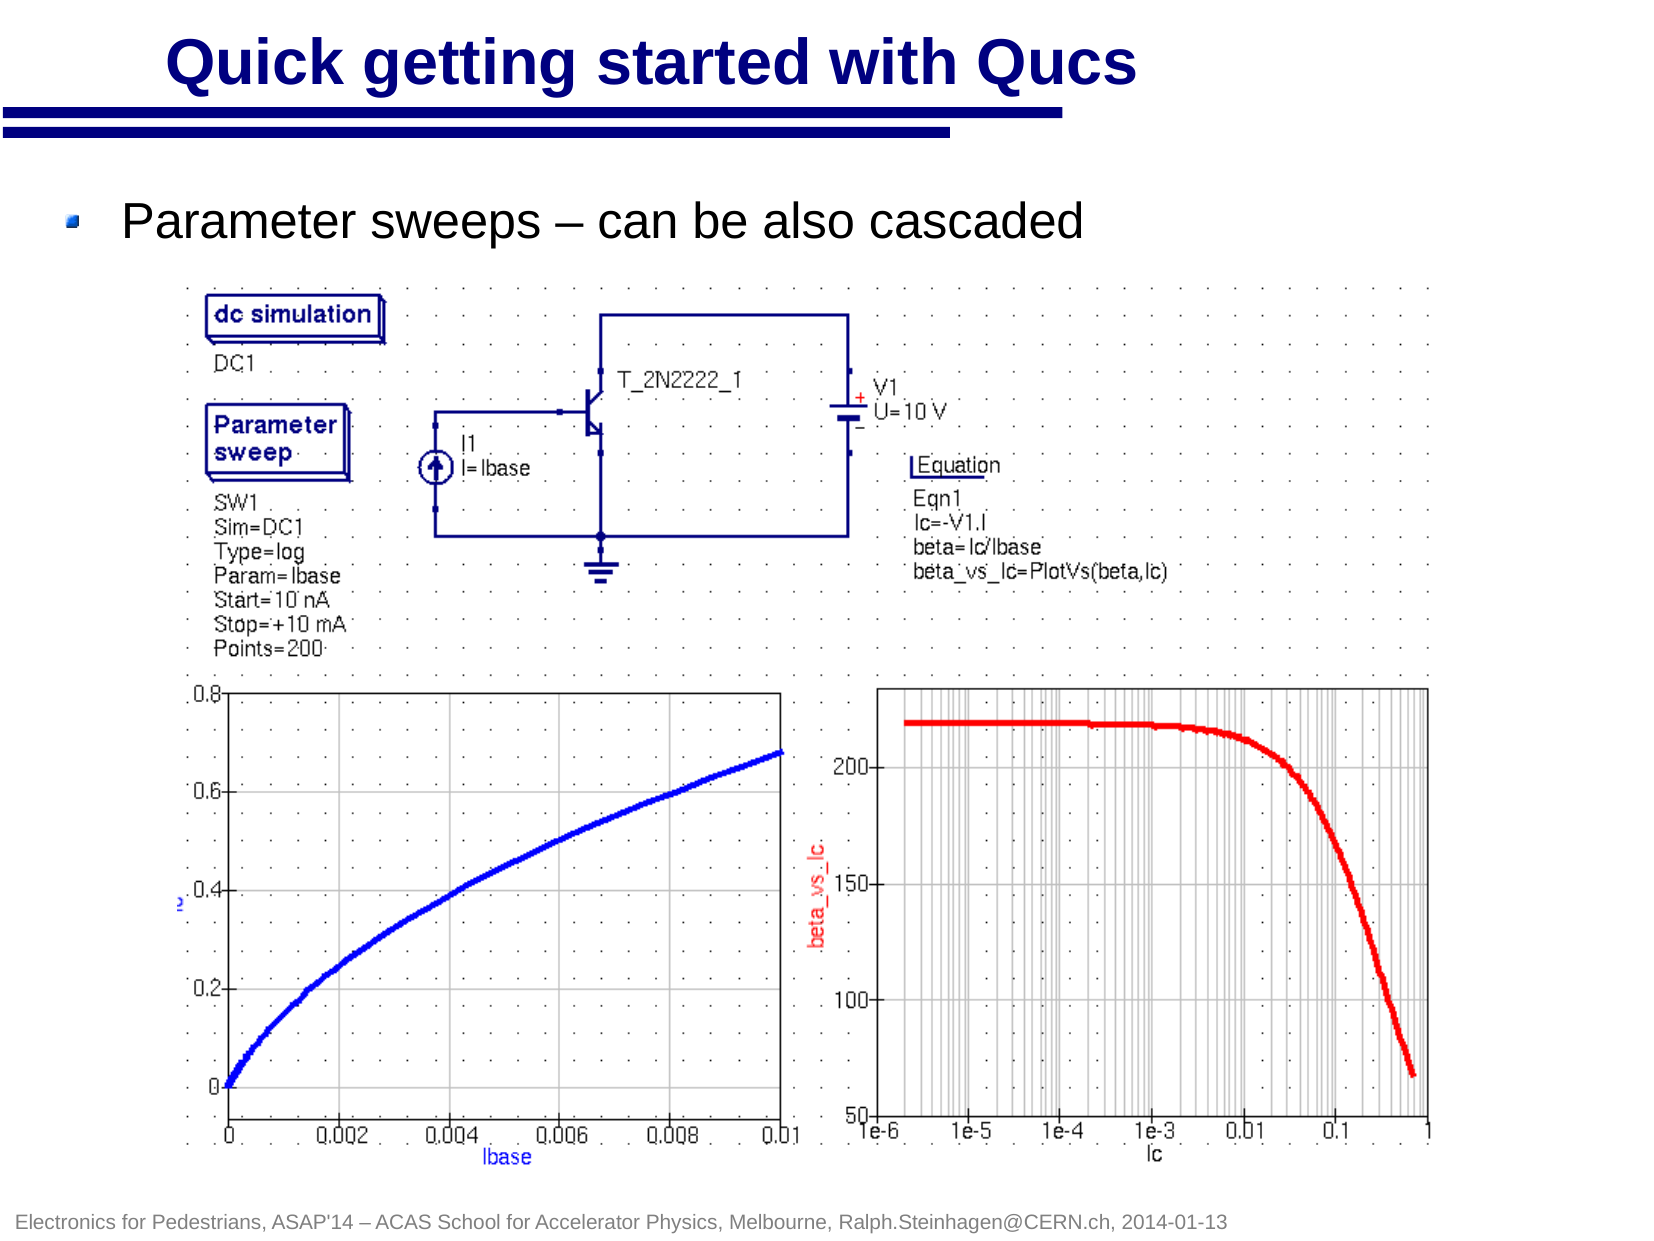

# Quick getting started with Qucs
Parameter sweeps – can be also cascaded